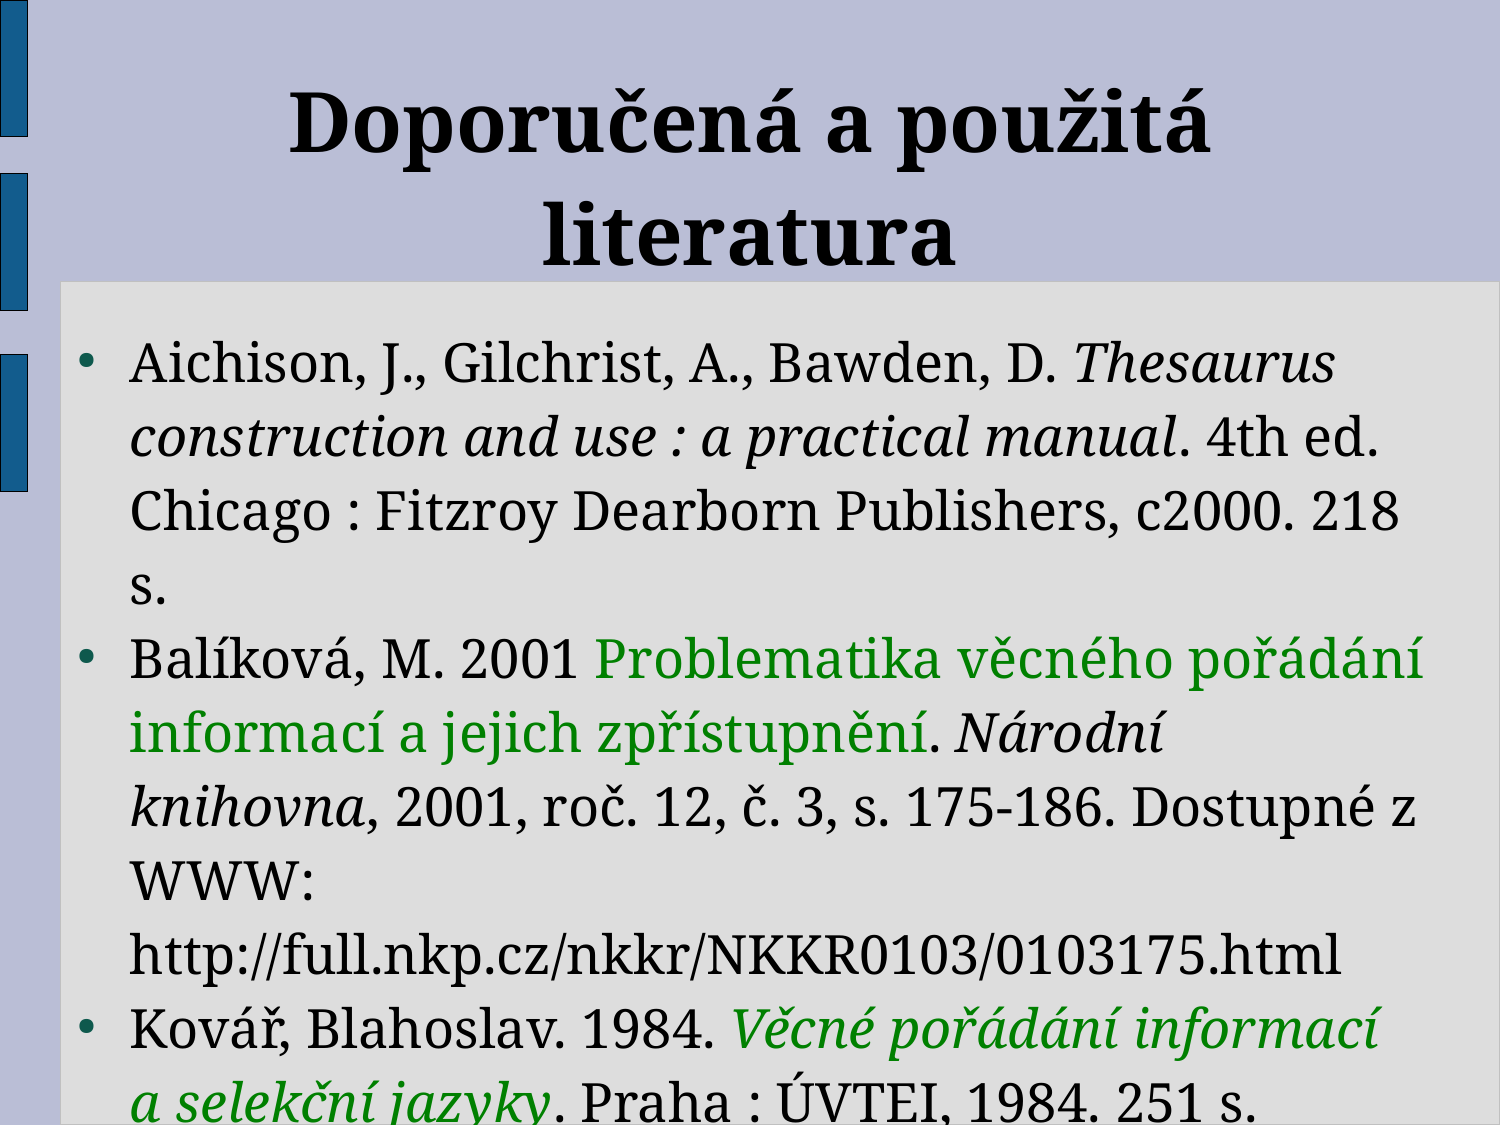

# Doporučená a použitá literatura
Aichison, J., Gilchrist, A., Bawden, D. Thesaurus construction and use : a practical manual. 4th ed. Chicago : Fitzroy Dearborn Publishers, c2000. 218 s.
Balíková, M. 2001 Problematika věcného pořádání informací a jejich zpřístupnění. Národní knihovna, 2001, roč. 12, č. 3, s. 175-186. Dostupné z WWW: http://full.nkp.cz/nkkr/NKKR0103/0103175.html
Kovář, Blahoslav. 1984. Věcné pořádání informací
a selekční jazyky. Praha : ÚVTEI, 1984. 251 s.